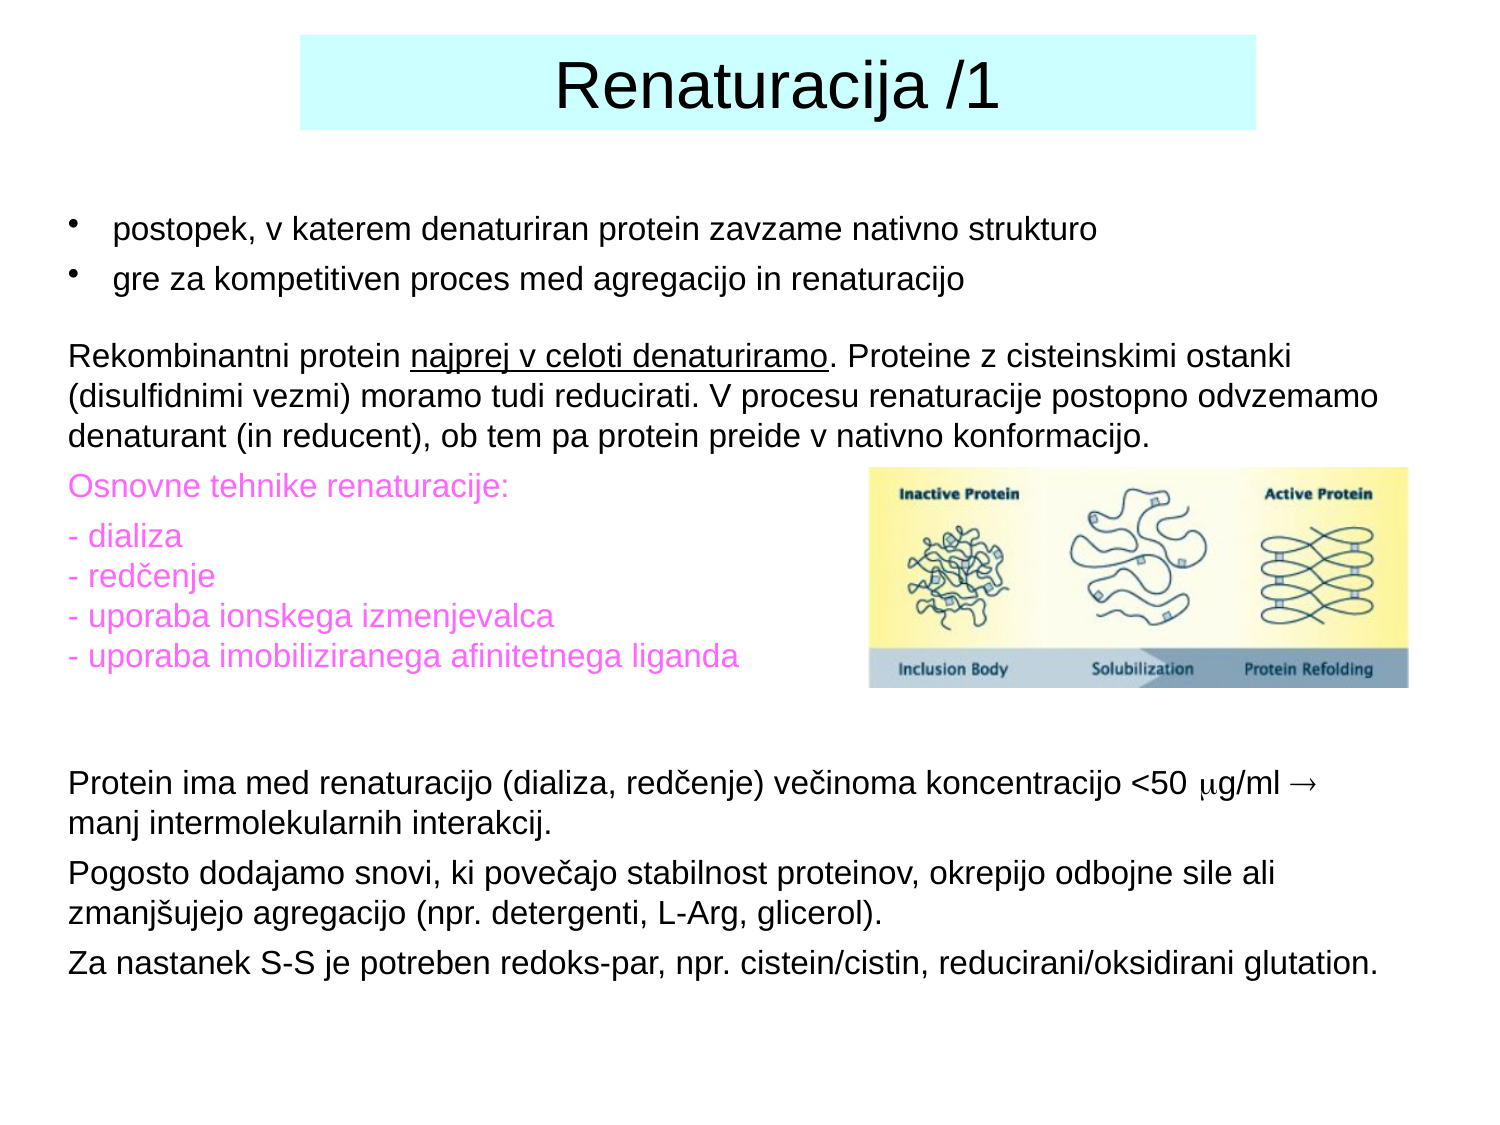

Renaturacija /1
 postopek, v katerem denaturiran protein zavzame nativno strukturo
 gre za kompetitiven proces med agregacijo in renaturacijo
Rekombinantni protein najprej v celoti denaturiramo. Proteine z cisteinskimi ostanki (disulfidnimi vezmi) moramo tudi reducirati. V procesu renaturacije postopno odvzemamo denaturant (in reducent), ob tem pa protein preide v nativno konformacijo.
Osnovne tehnike renaturacije:
- dializa
- redčenje
- uporaba ionskega izmenjevalca
- uporaba imobiliziranega afinitetnega liganda
Protein ima med renaturacijo (dializa, redčenje) večinoma koncentracijo <50 mg/ml
manj intermolekularnih interakcij.
Pogosto dodajamo snovi, ki povečajo stabilnost proteinov, okrepijo odbojne sile ali zmanjšujejo agregacijo (npr. detergenti, L-Arg, glicerol).
Za nastanek S-S je potreben redoks-par, npr. cistein/cistin, reducirani/oksidirani glutation.